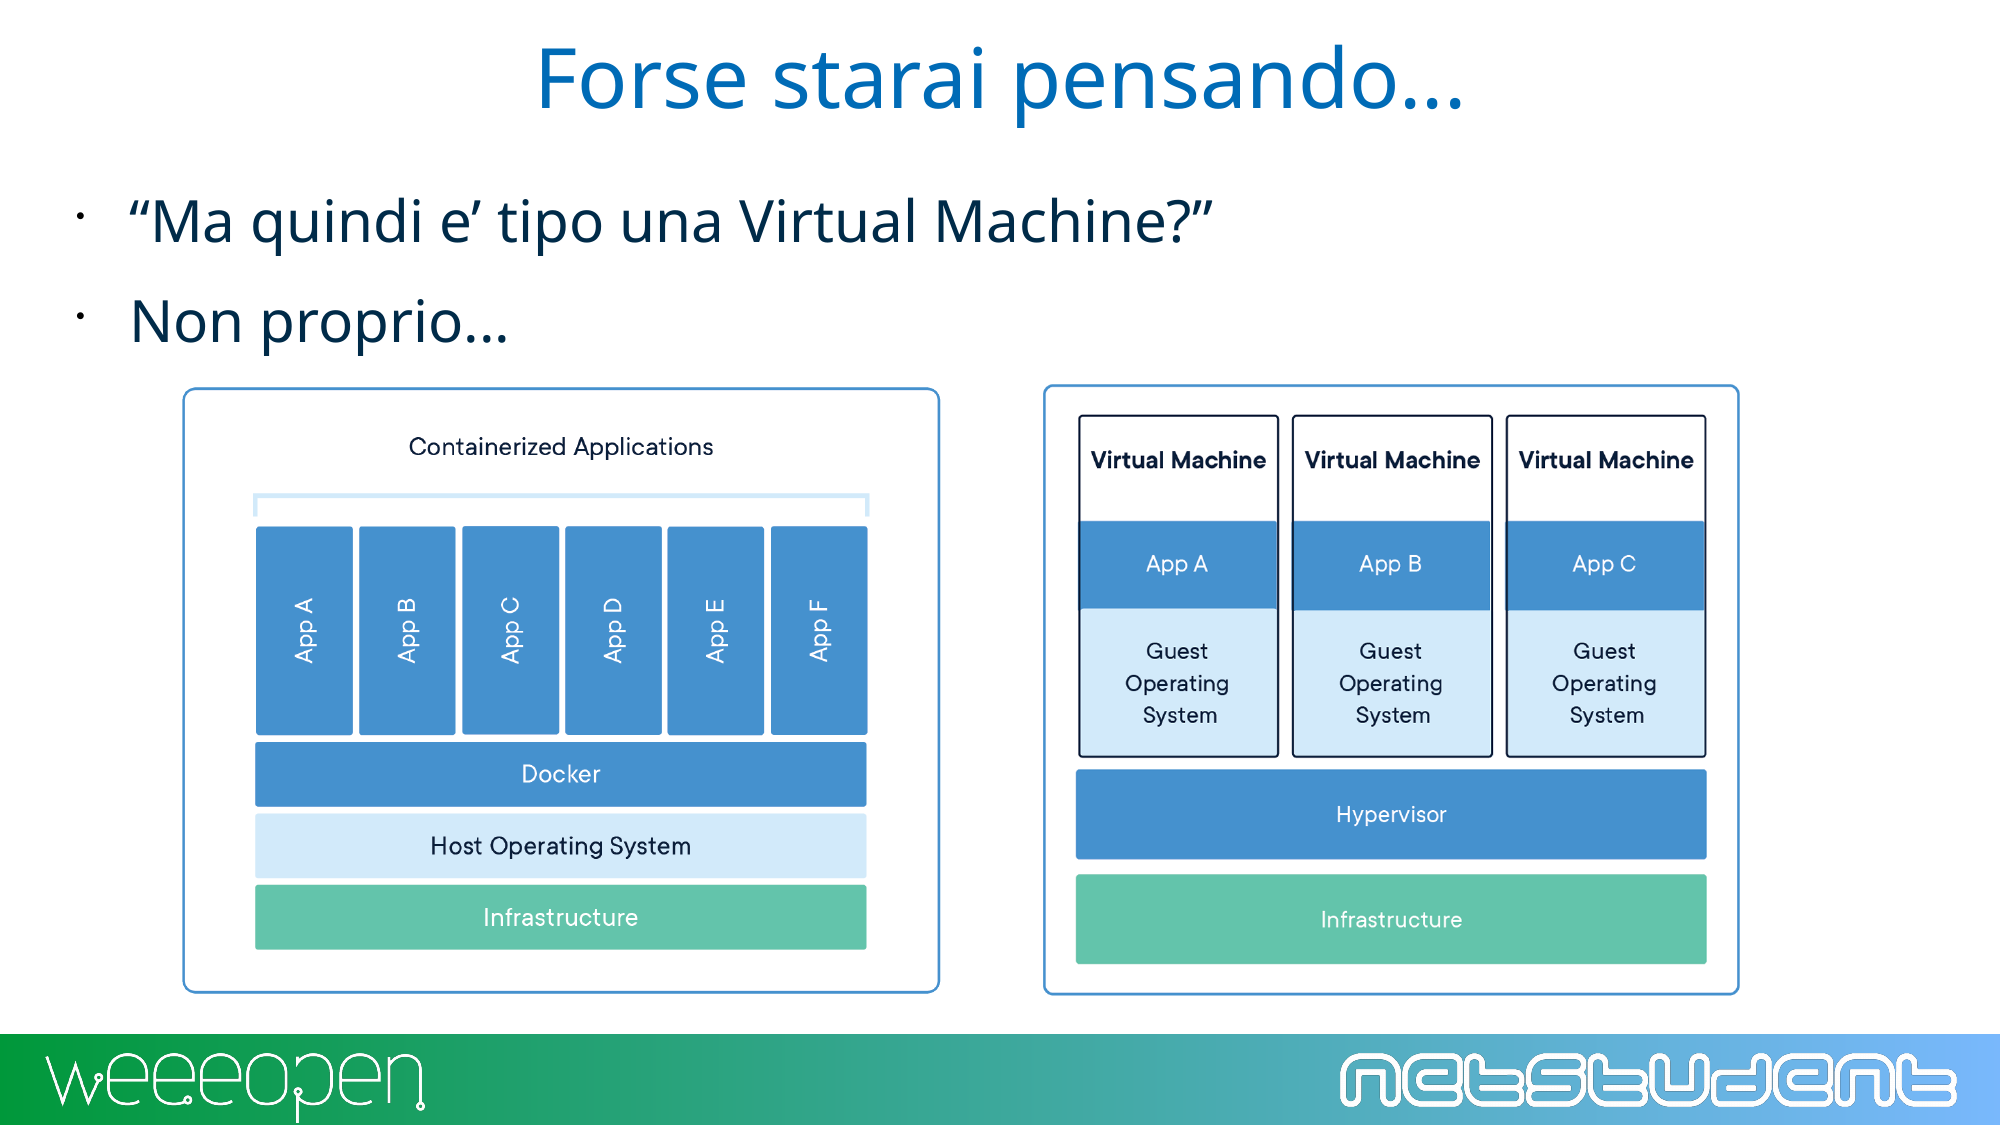

# Forse starai pensando...
“Ma quindi e’ tipo una Virtual Machine?”
Non proprio...